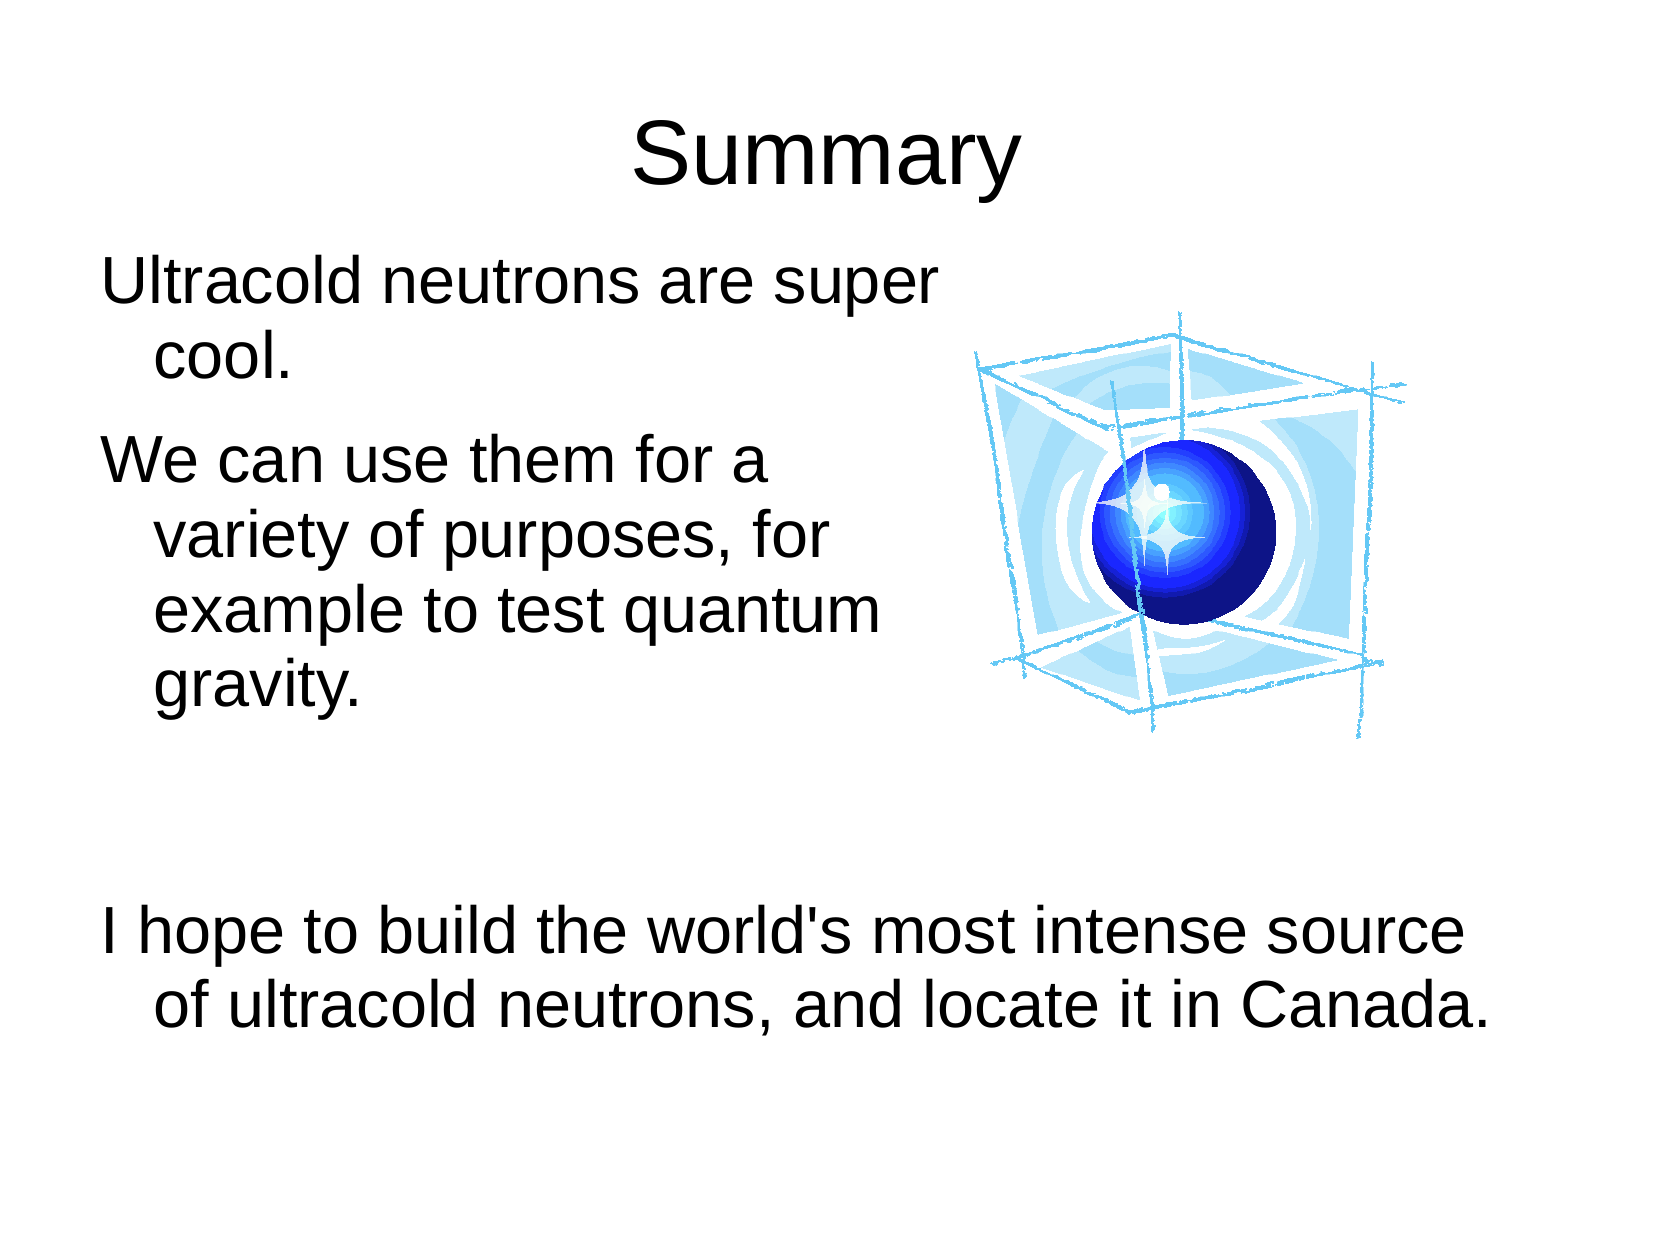

# Summary
Ultracold neutrons are super cool.
We can use them for a variety of purposes, for example to test quantum gravity.
I hope to build the world's most intense source of ultracold neutrons, and locate it in Canada.